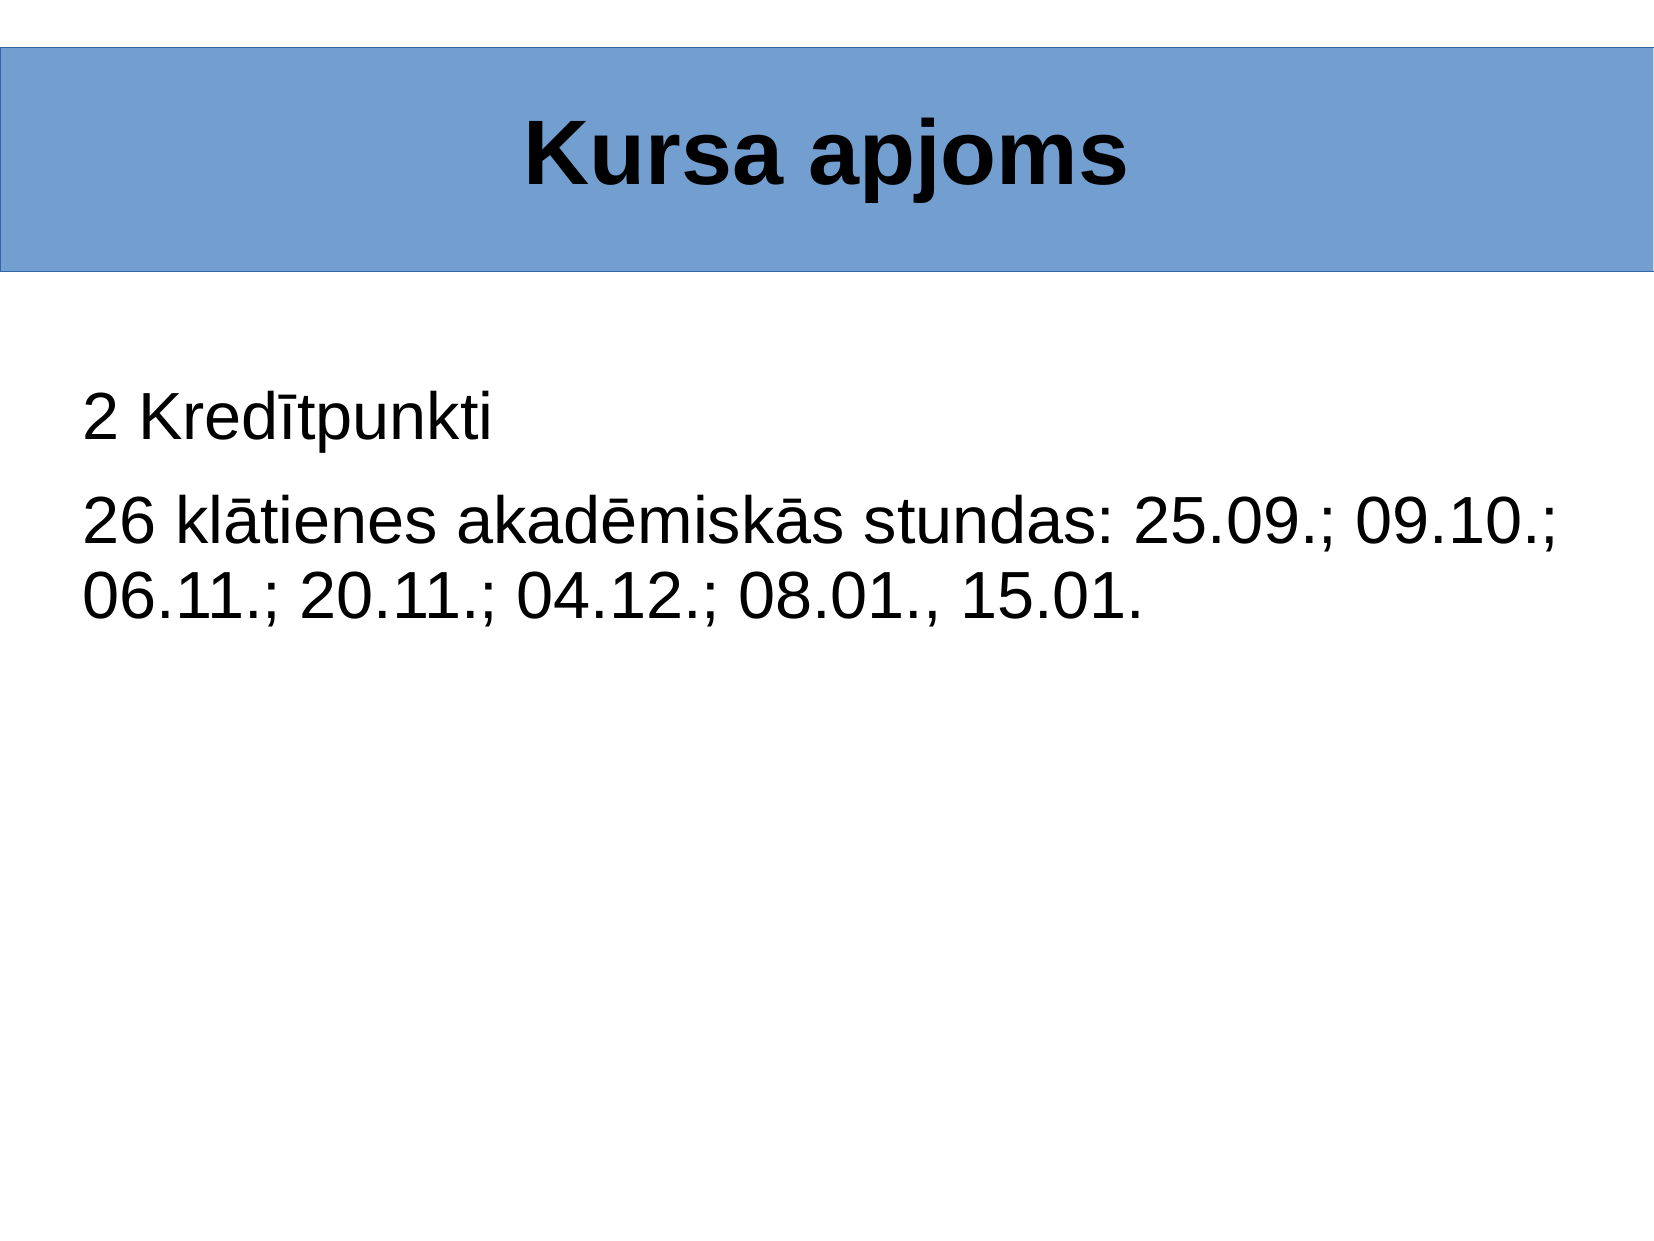

# Kursa apjoms
2 Kredītpunkti
26 klātienes akadēmiskās stundas: 25.09.; 09.10.; 06.11.; 20.11.; 04.12.; 08.01., 15.01.